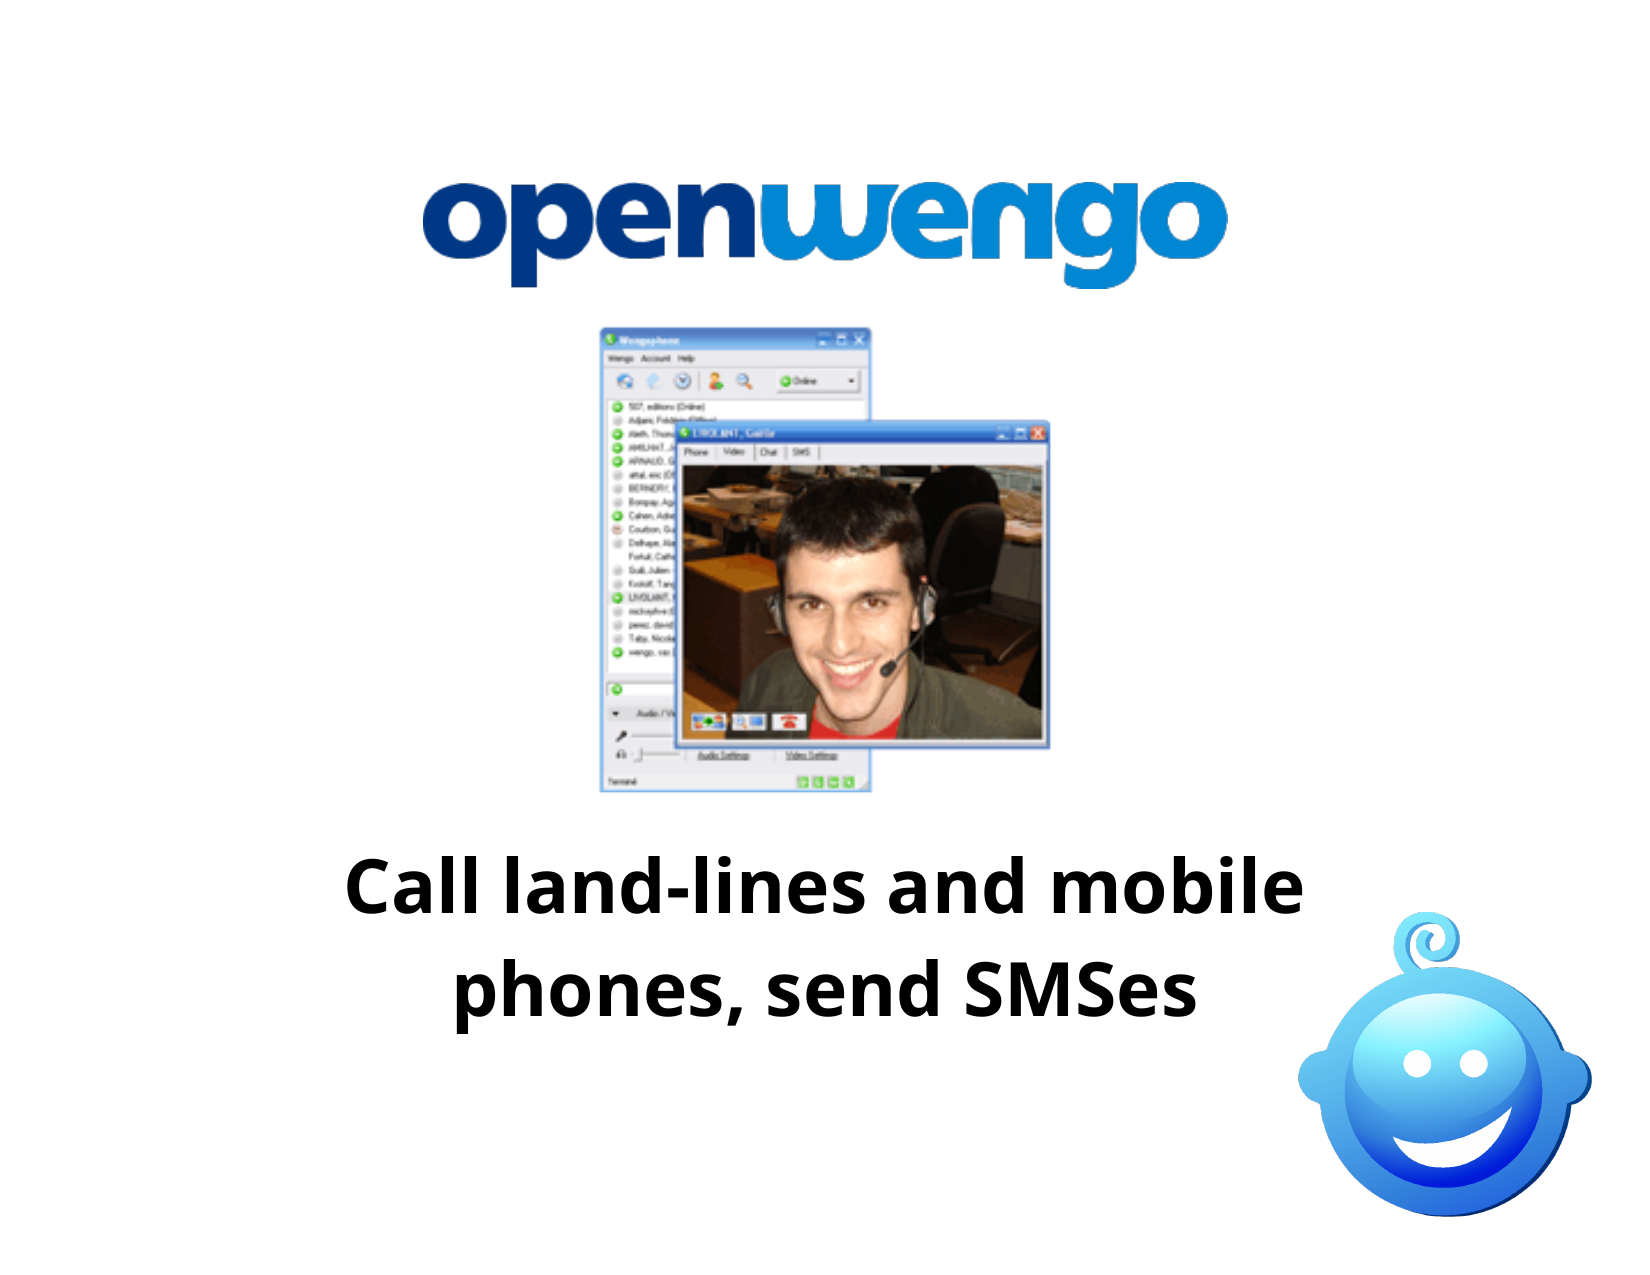

Call land-lines and mobile phones, send SMSes